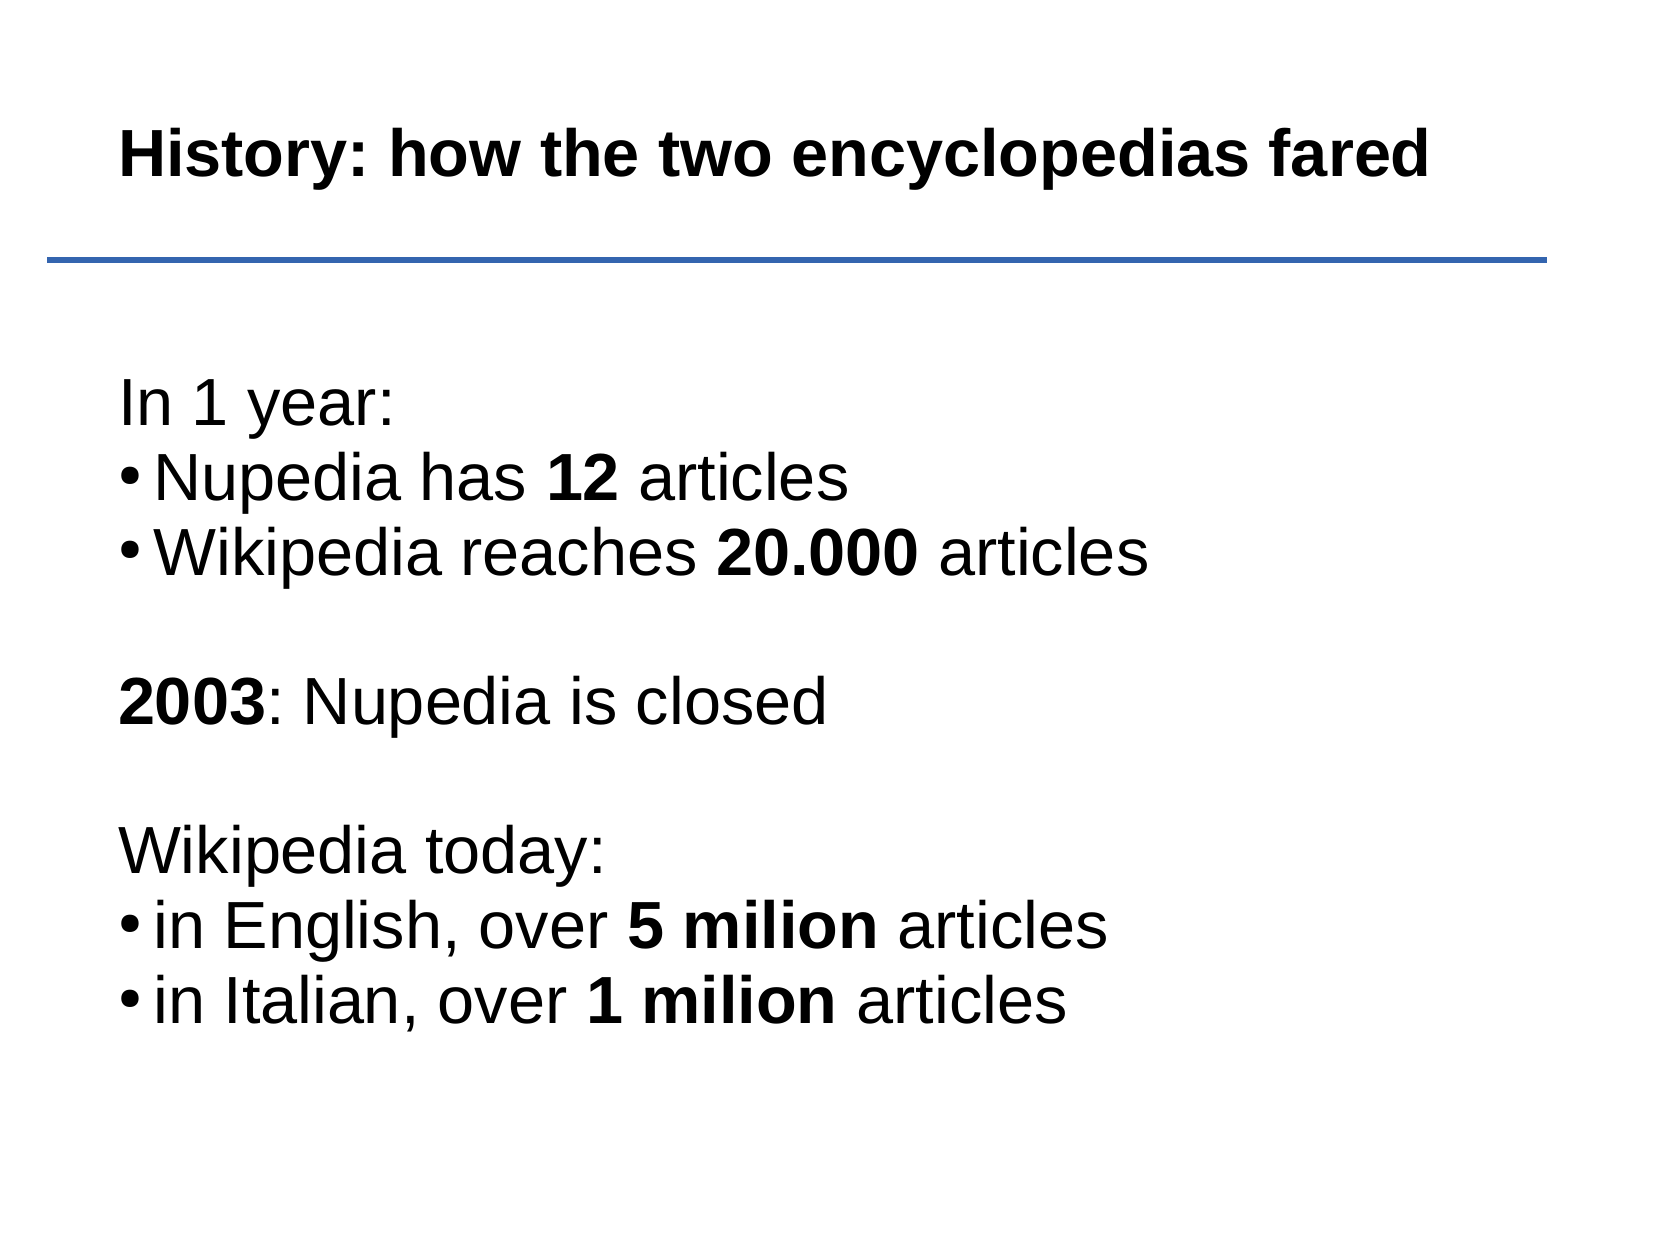

# History: how the two encyclopedias fared
In 1 year:
Nupedia has 12 articles
Wikipedia reaches 20.000 articles
2003: Nupedia is closed
Wikipedia today:
in English, over 5 milion articles
in Italian, over 1 milion articles